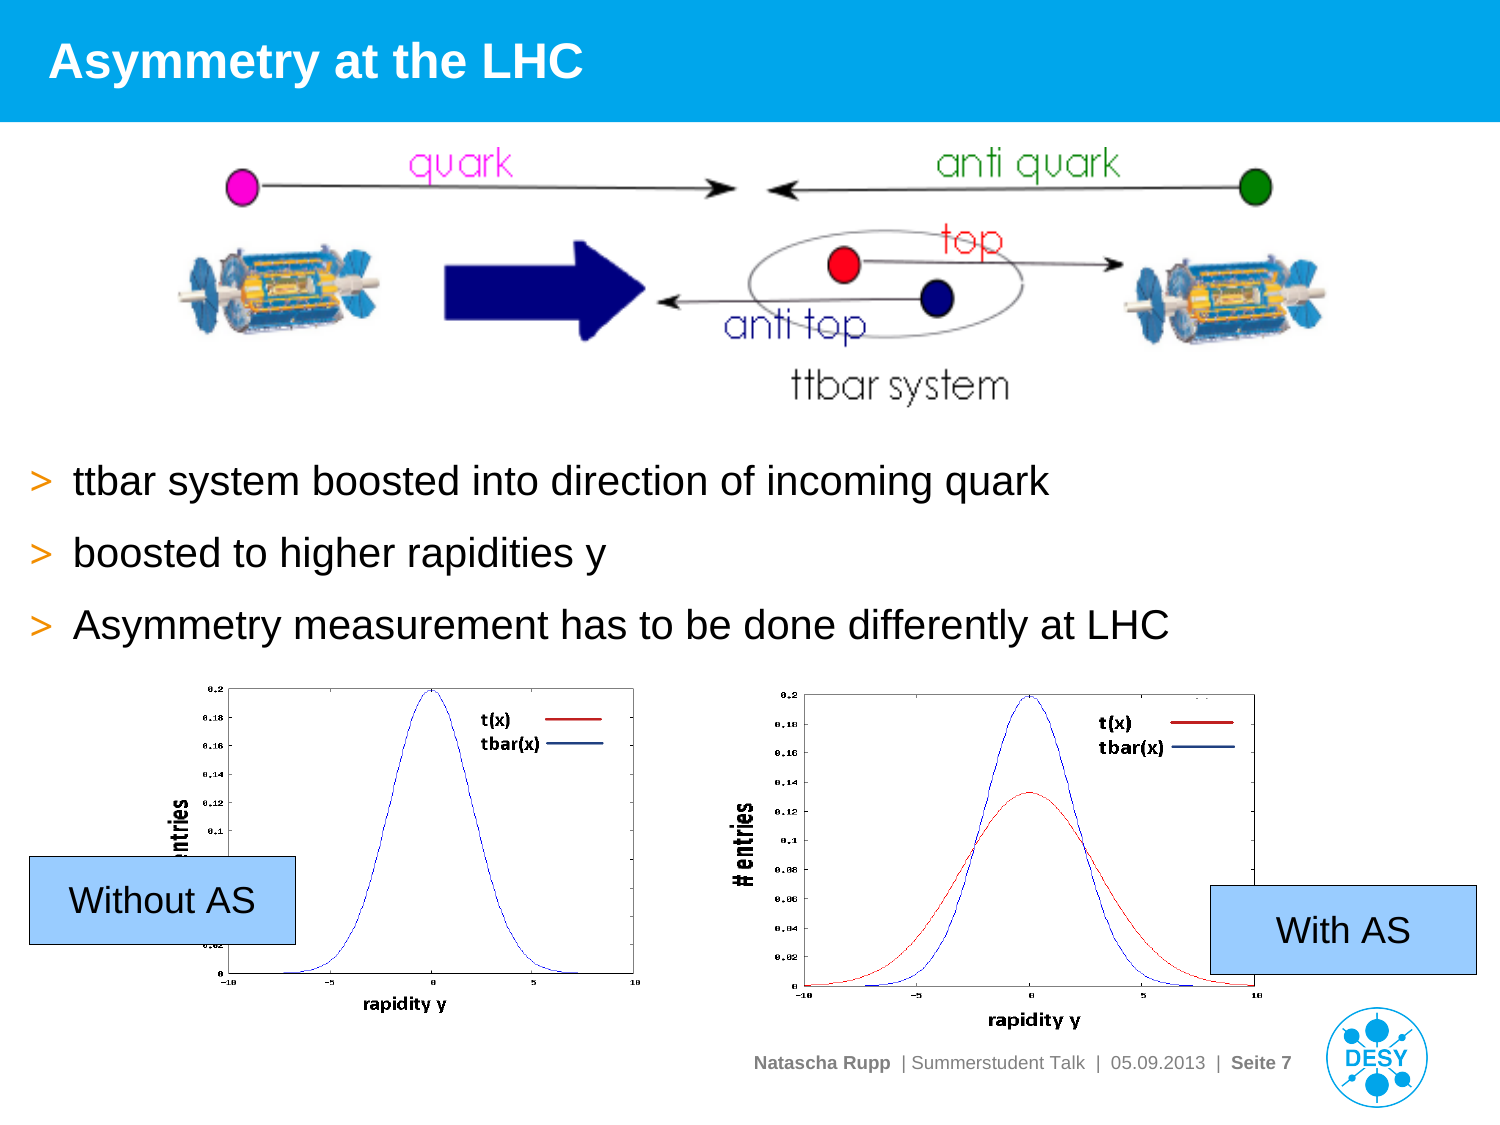

# Asymmetry at the LHC
ttbar system boosted into direction of incoming quark
boosted to higher rapidities y
Asymmetry measurement has to be done differently at LHC
Without AS
With AS